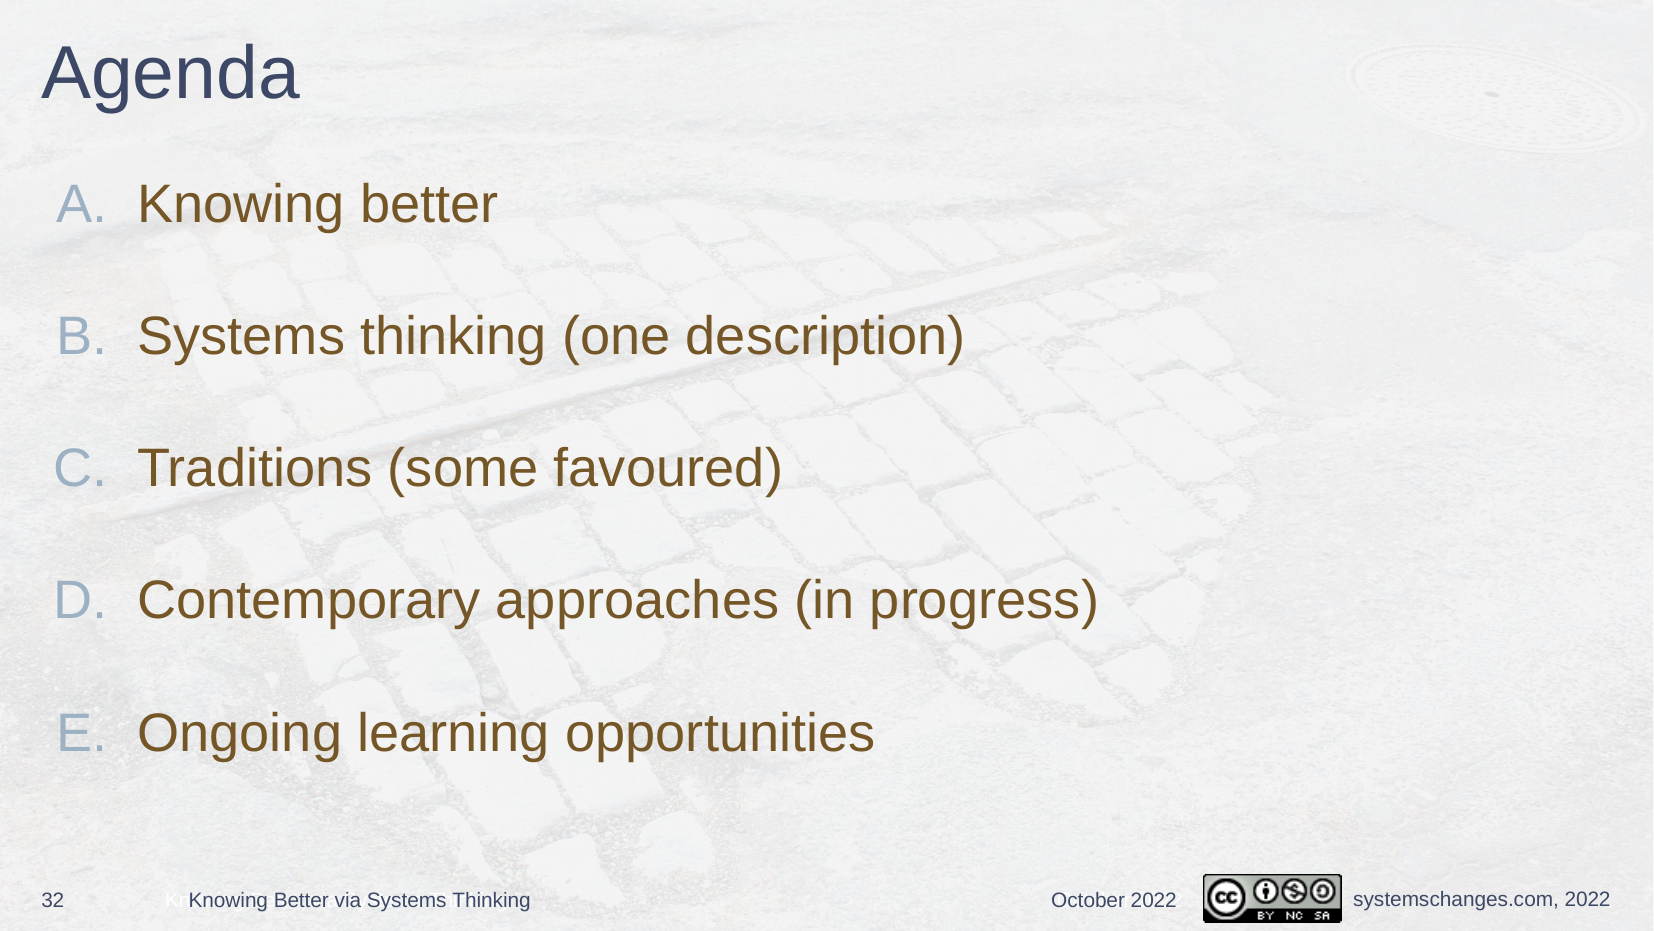

# Agenda
| A. | Knowing better |
| --- | --- |
| B. | Systems thinking (one description) |
| C. | Traditions (some favoured) |
| D. | Contemporary approaches (in progress) |
| E. | Ongoing learning opportunities |
Knowing Better via Systems Thinking
October 2022